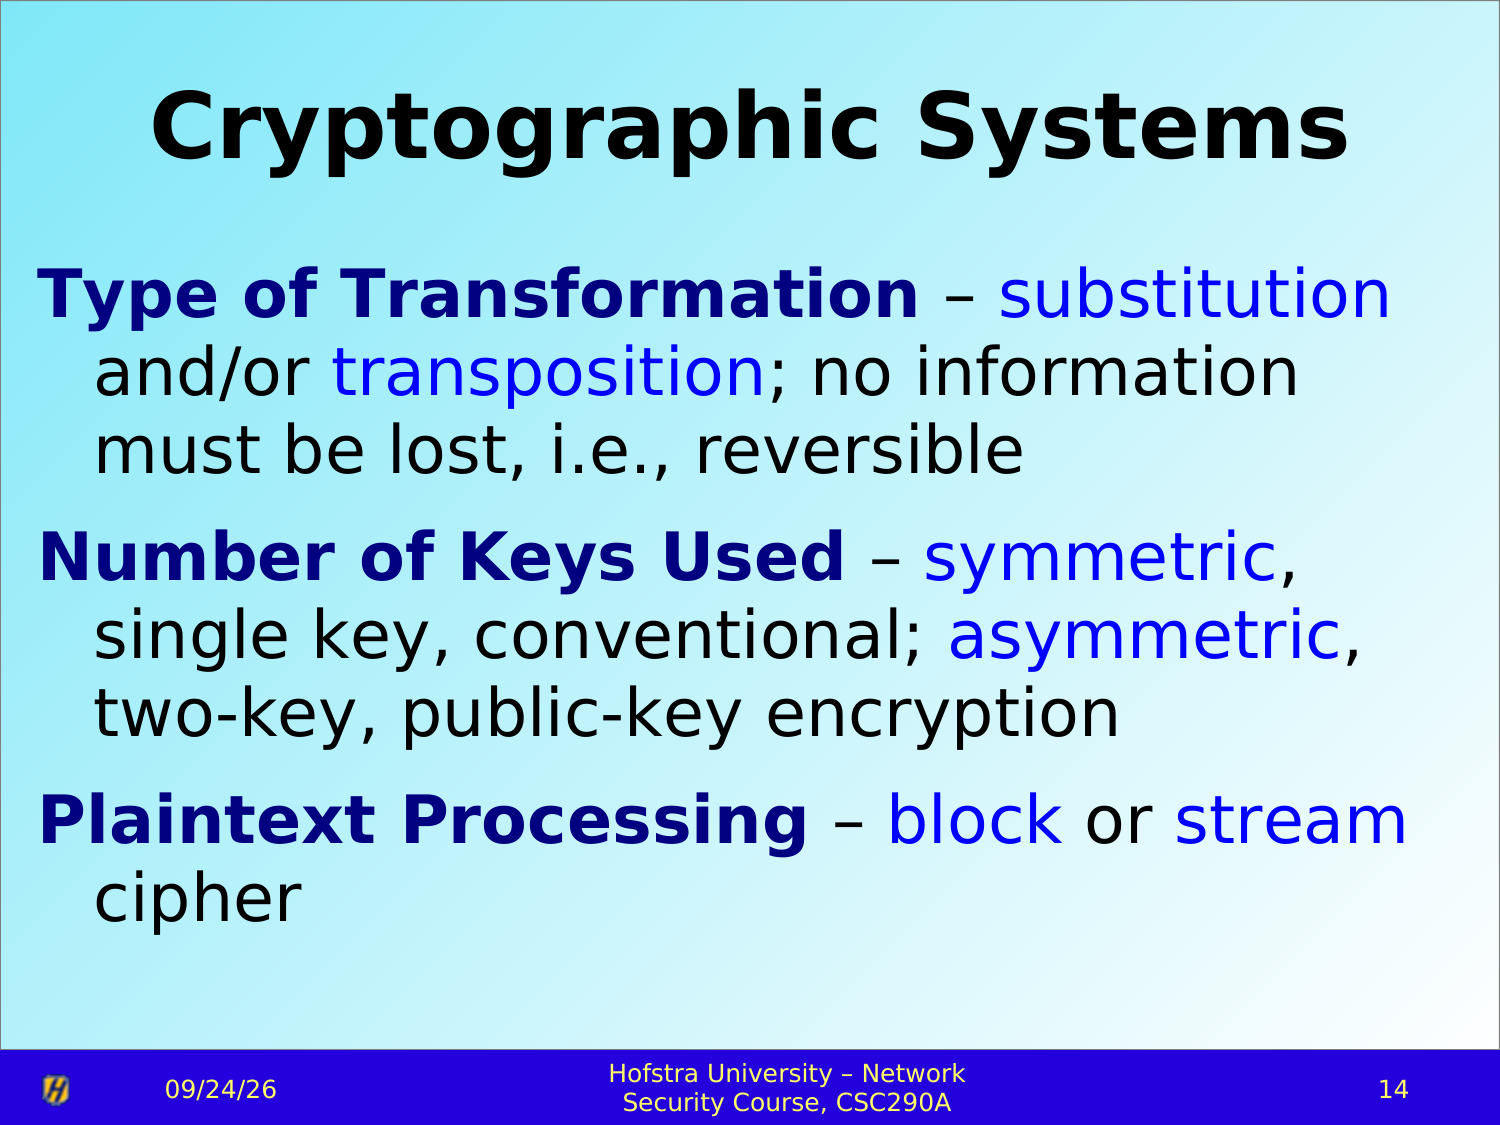

# Cryptographic Systems
Type of Transformation – substitution and/or transposition; no information must be lost, i.e., reversible
Number of Keys Used – symmetric, single key, conventional; asymmetric, two-key, public-key encryption
Plaintext Processing – block or stream cipher
14